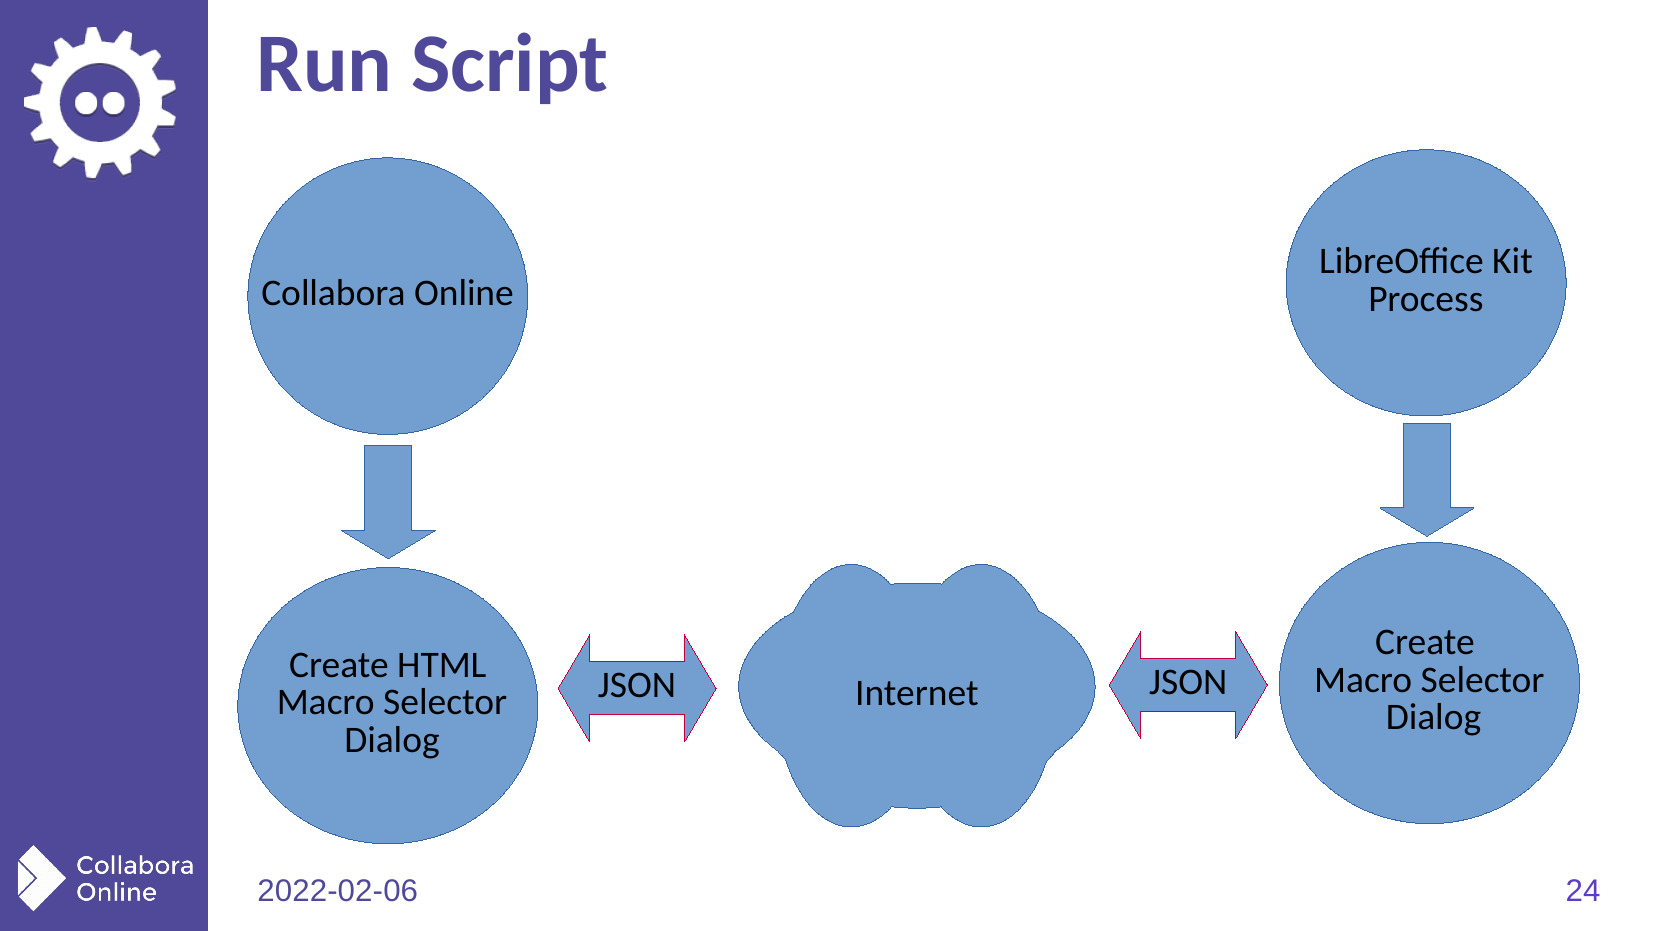

# Run Script
LibreOffice Kit
Process
Collabora Online
Create
Macro Selector
 Dialog
Internet
Create HTML
 Macro Selector
 Dialog
JSON
JSON
2022-02-06
24